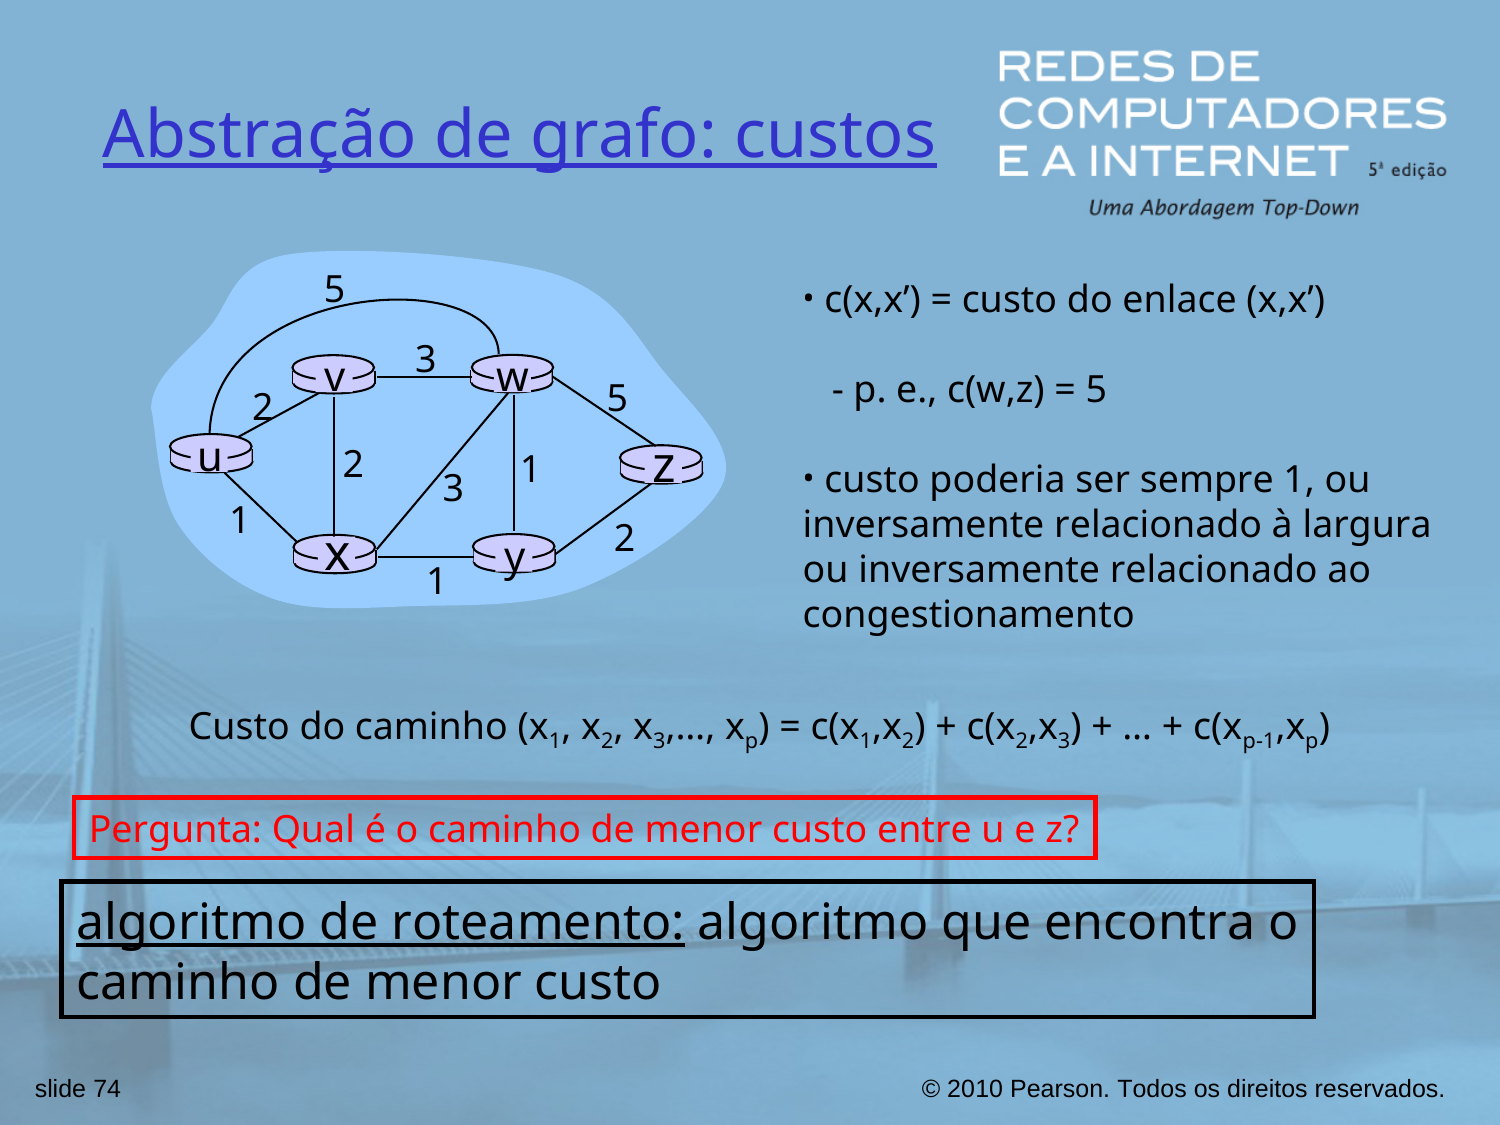

# Abstração de grafo: custos
5
3
v
w
5
2
u
z
2
1
3
1
2
x
y
1
 c(x,x’) = custo do enlace (x,x’)
 - p. e., c(w,z) = 5
 custo poderia ser sempre 1, ou
inversamente relacionado à largura
ou inversamente relacionado ao
congestionamento
Custo do caminho (x1, x2, x3,…, xp) = c(x1,x2) + c(x2,x3) + … + c(xp-1,xp)
Pergunta: Qual é o caminho de menor custo entre u e z?
algoritmo de roteamento: algoritmo que encontra o
caminho de menor custo